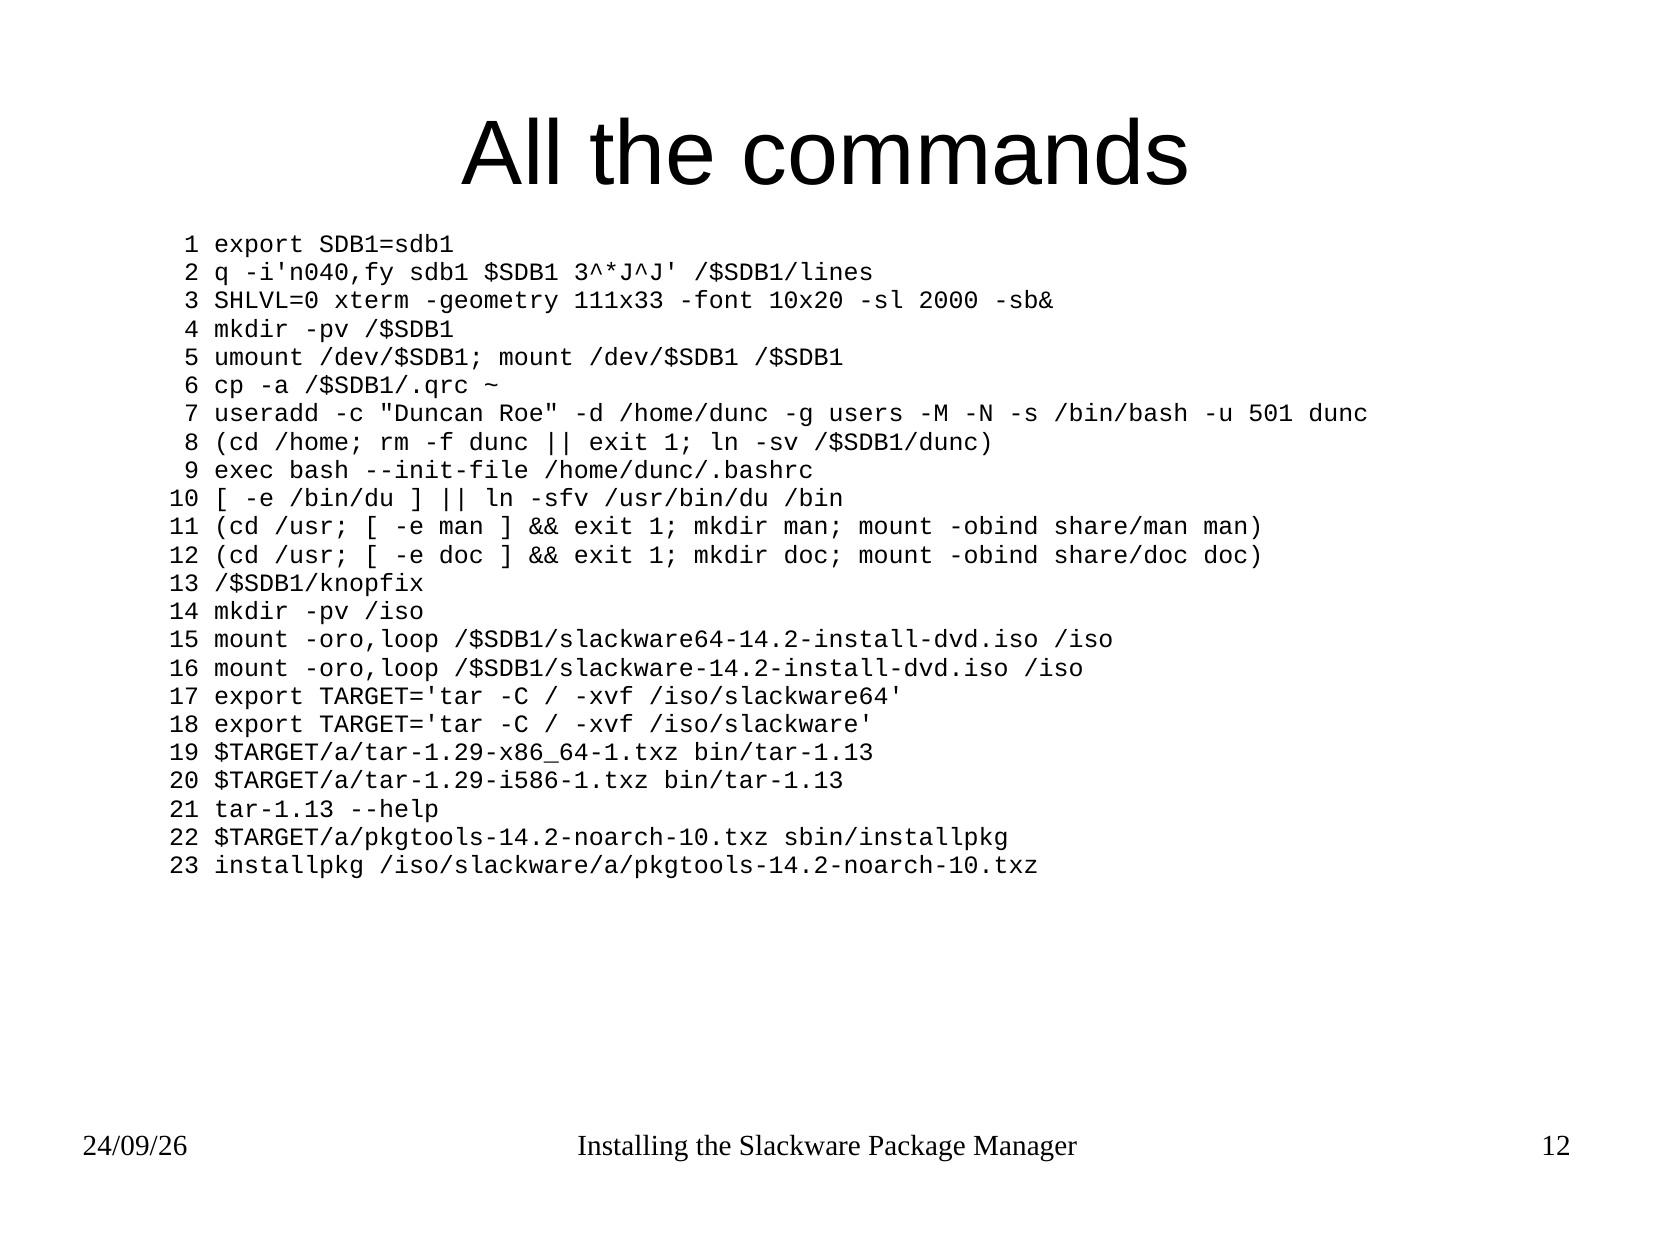

# All the commands
 1 export SDB1=sdb1
 2 q -i'n040,fy sdb1 $SDB1 3^*J^J' /$SDB1/lines
 3 SHLVL=0 xterm -geometry 111x33 -font 10x20 -sl 2000 -sb&
 4 mkdir -pv /$SDB1
 5 umount /dev/$SDB1; mount /dev/$SDB1 /$SDB1
 6 cp -a /$SDB1/.qrc ~
 7 useradd -c "Duncan Roe" -d /home/dunc -g users -M -N -s /bin/bash -u 501 dunc
 8 (cd /home; rm -f dunc || exit 1; ln -sv /$SDB1/dunc)
 9 exec bash --init-file /home/dunc/.bashrc
 10 [ -e /bin/du ] || ln -sfv /usr/bin/du /bin
 11 (cd /usr; [ -e man ] && exit 1; mkdir man; mount -obind share/man man)
 12 (cd /usr; [ -e doc ] && exit 1; mkdir doc; mount -obind share/doc doc)
 13 /$SDB1/knopfix
 14 mkdir -pv /iso
 15 mount -oro,loop /$SDB1/slackware64-14.2-install-dvd.iso /iso
 16 mount -oro,loop /$SDB1/slackware-14.2-install-dvd.iso /iso
 17 export TARGET='tar -C / -xvf /iso/slackware64'
 18 export TARGET='tar -C / -xvf /iso/slackware'
 19 $TARGET/a/tar-1.29-x86_64-1.txz bin/tar-1.13
 20 $TARGET/a/tar-1.29-i586-1.txz bin/tar-1.13
 21 tar-1.13 --help
 22 $TARGET/a/pkgtools-14.2-noarch-10.txz sbin/installpkg
 23 installpkg /iso/slackware/a/pkgtools-14.2-noarch-10.txz
Installing the Slackware Package Manager
12